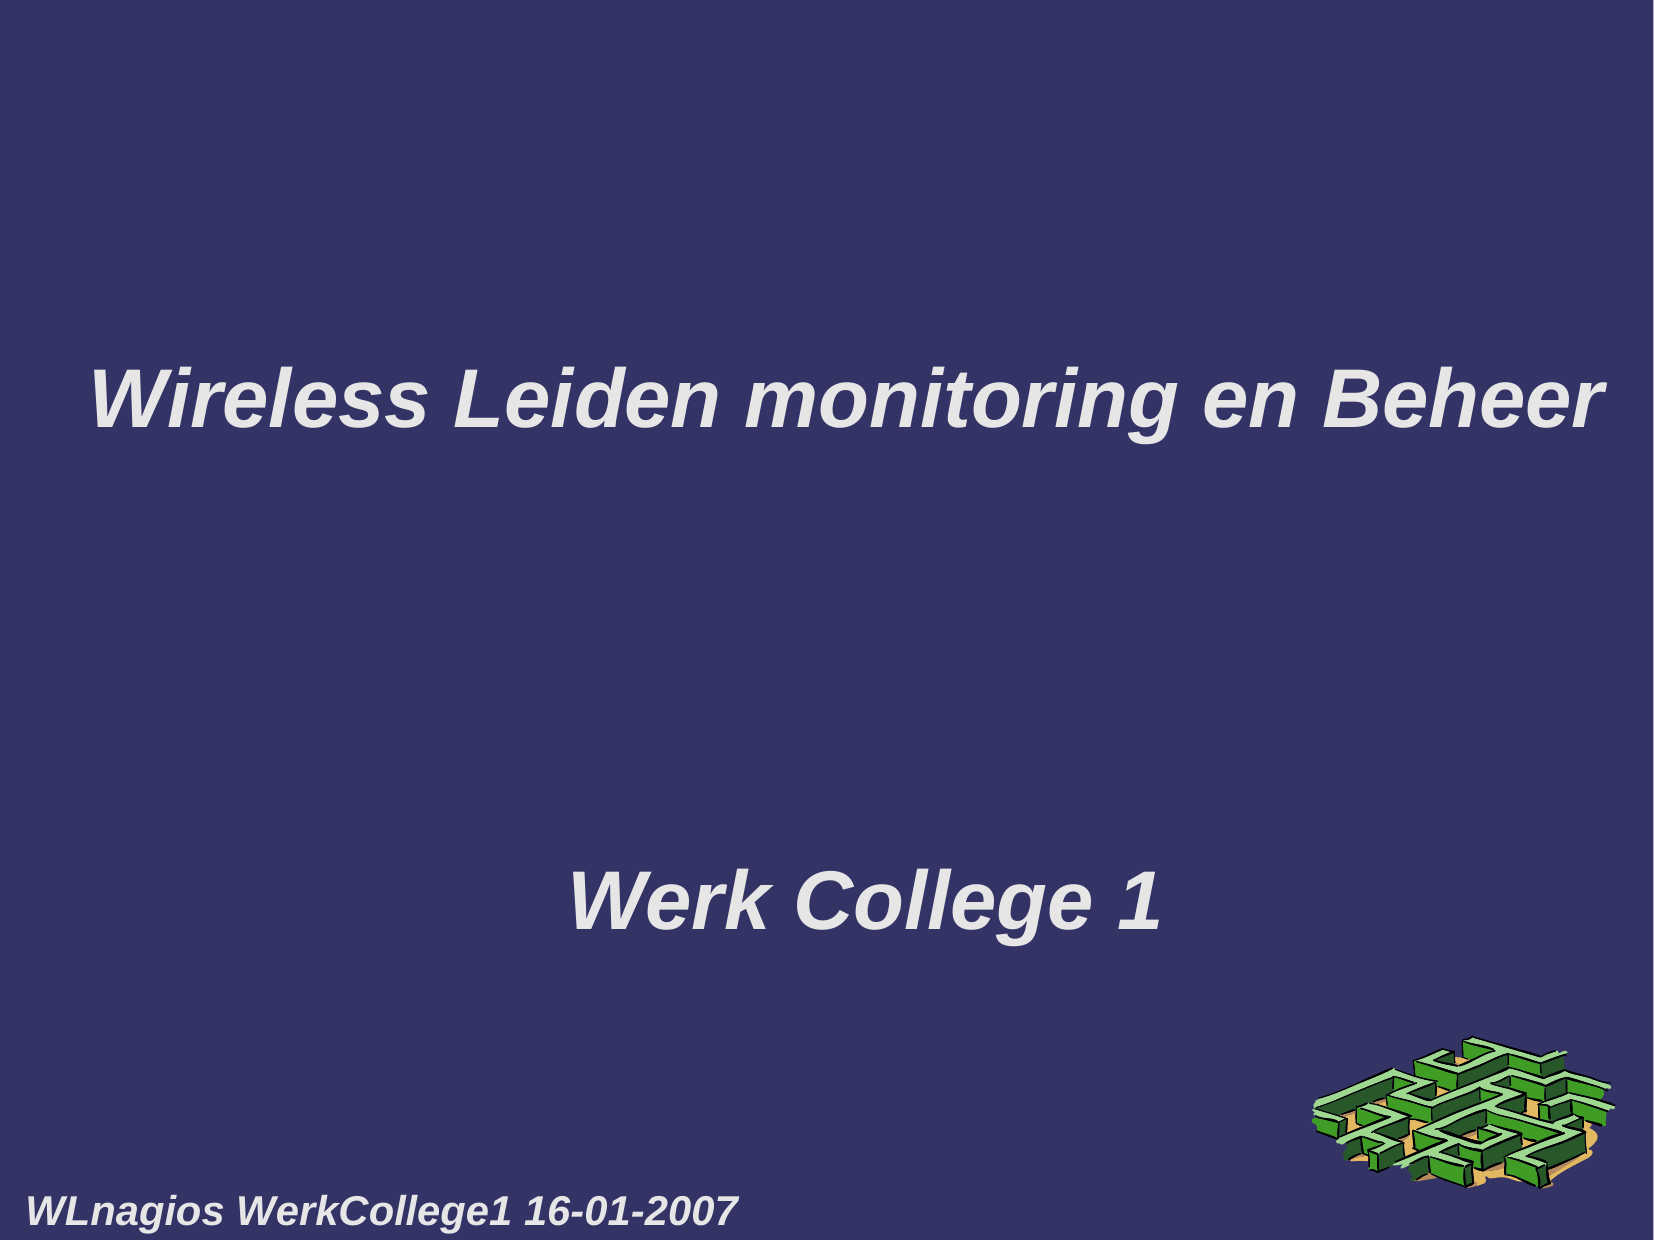

# Wireless Leiden monitoring en Beheer
Werk College 1
WLnagios WerkCollege1 16-01-2007